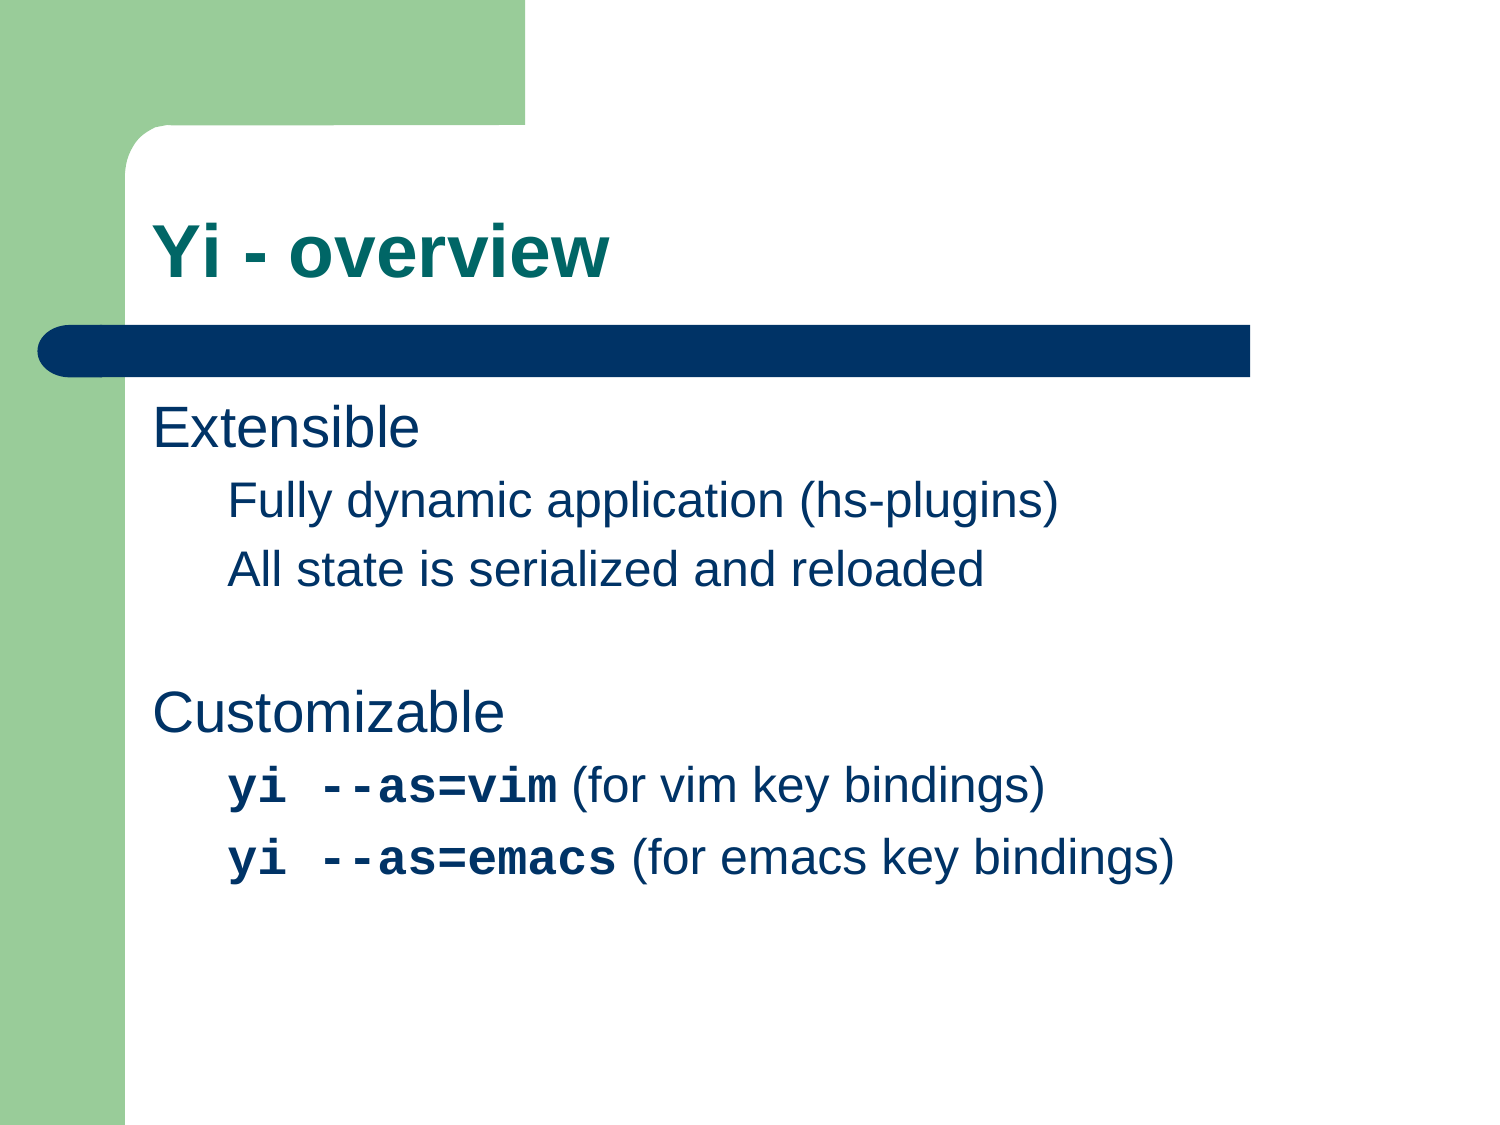

# Yi - overview
Extensible
Fully dynamic application (hs-plugins)
All state is serialized and reloaded
Customizable
yi --as=vim (for vim key bindings)
yi --as=emacs (for emacs key bindings)